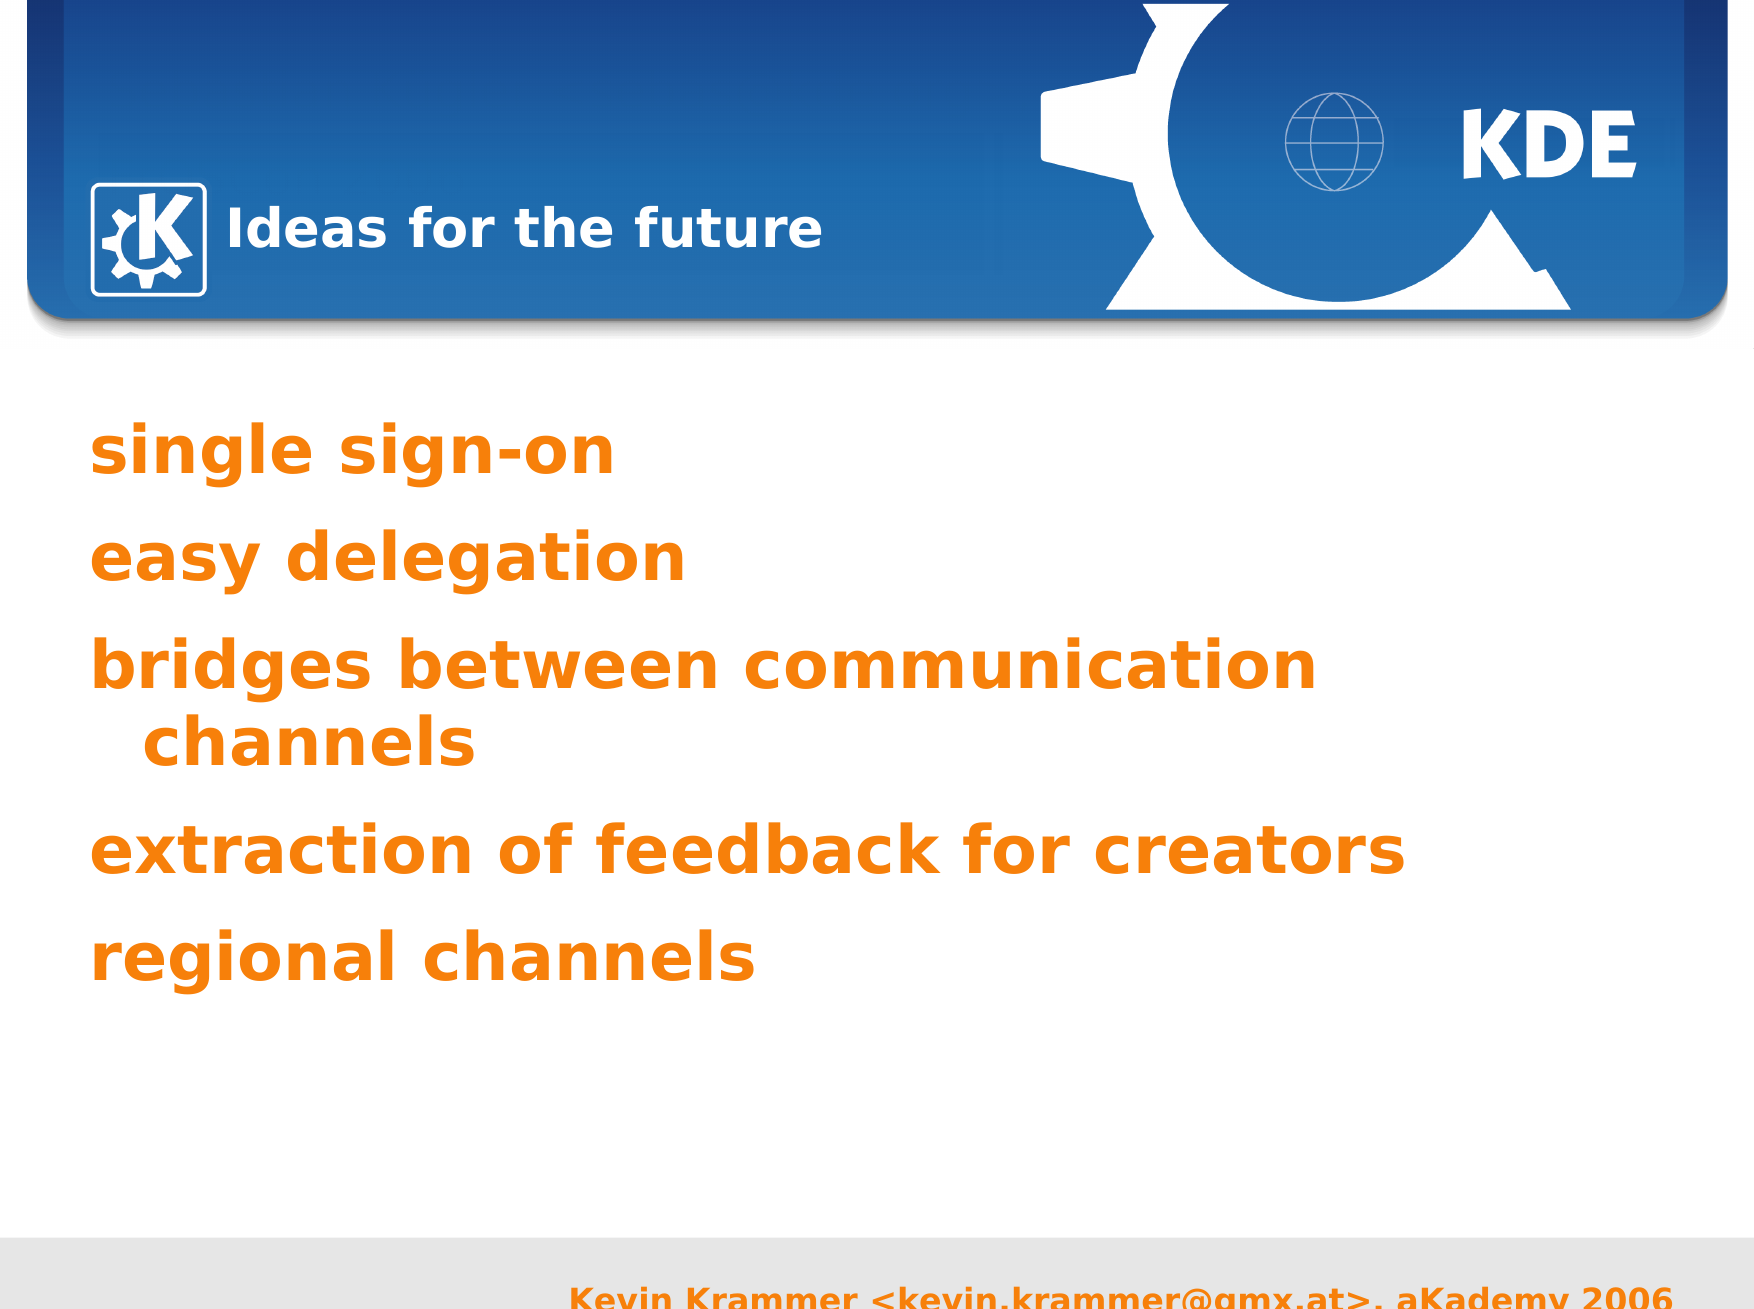

# Ideas for the future
single sign-on
easy delegation
bridges between communication channels
extraction of feedback for creators
regional channels